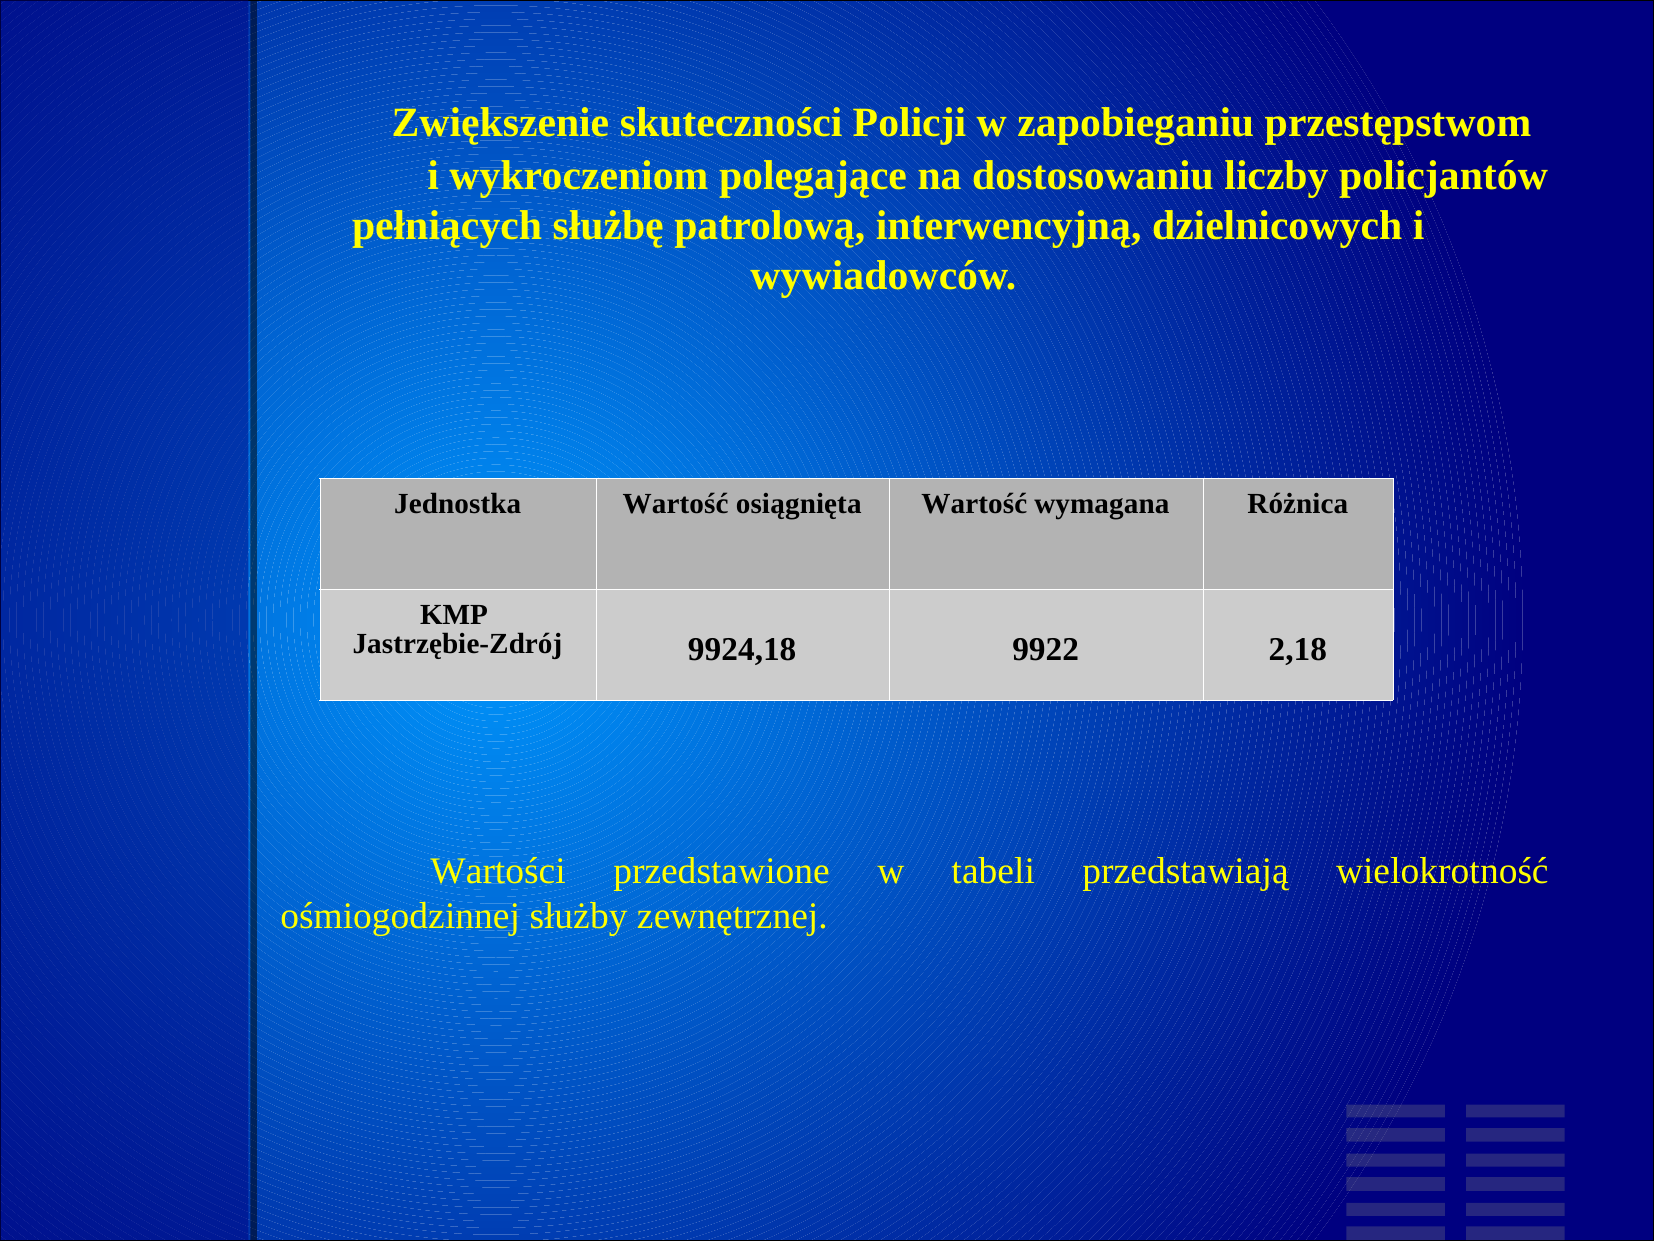

# Zwiększenie skuteczności Policji w zapobieganiu przestępstwom i wykroczeniom polegające na dostosowaniu liczby policjantów pełniących służbę patrolową, interwencyjną, dzielnicowych i wywiadowców.
| Jednostka | Wartość osiągnięta | Wartość wymagana | Różnica |
| --- | --- | --- | --- |
| KMP Jastrzębie-Zdrój | 9924,18 | 9922 | 2,18 |
	Wartości przedstawione w tabeli przedstawiają wielokrotność ośmiogodzinnej służby zewnętrznej.